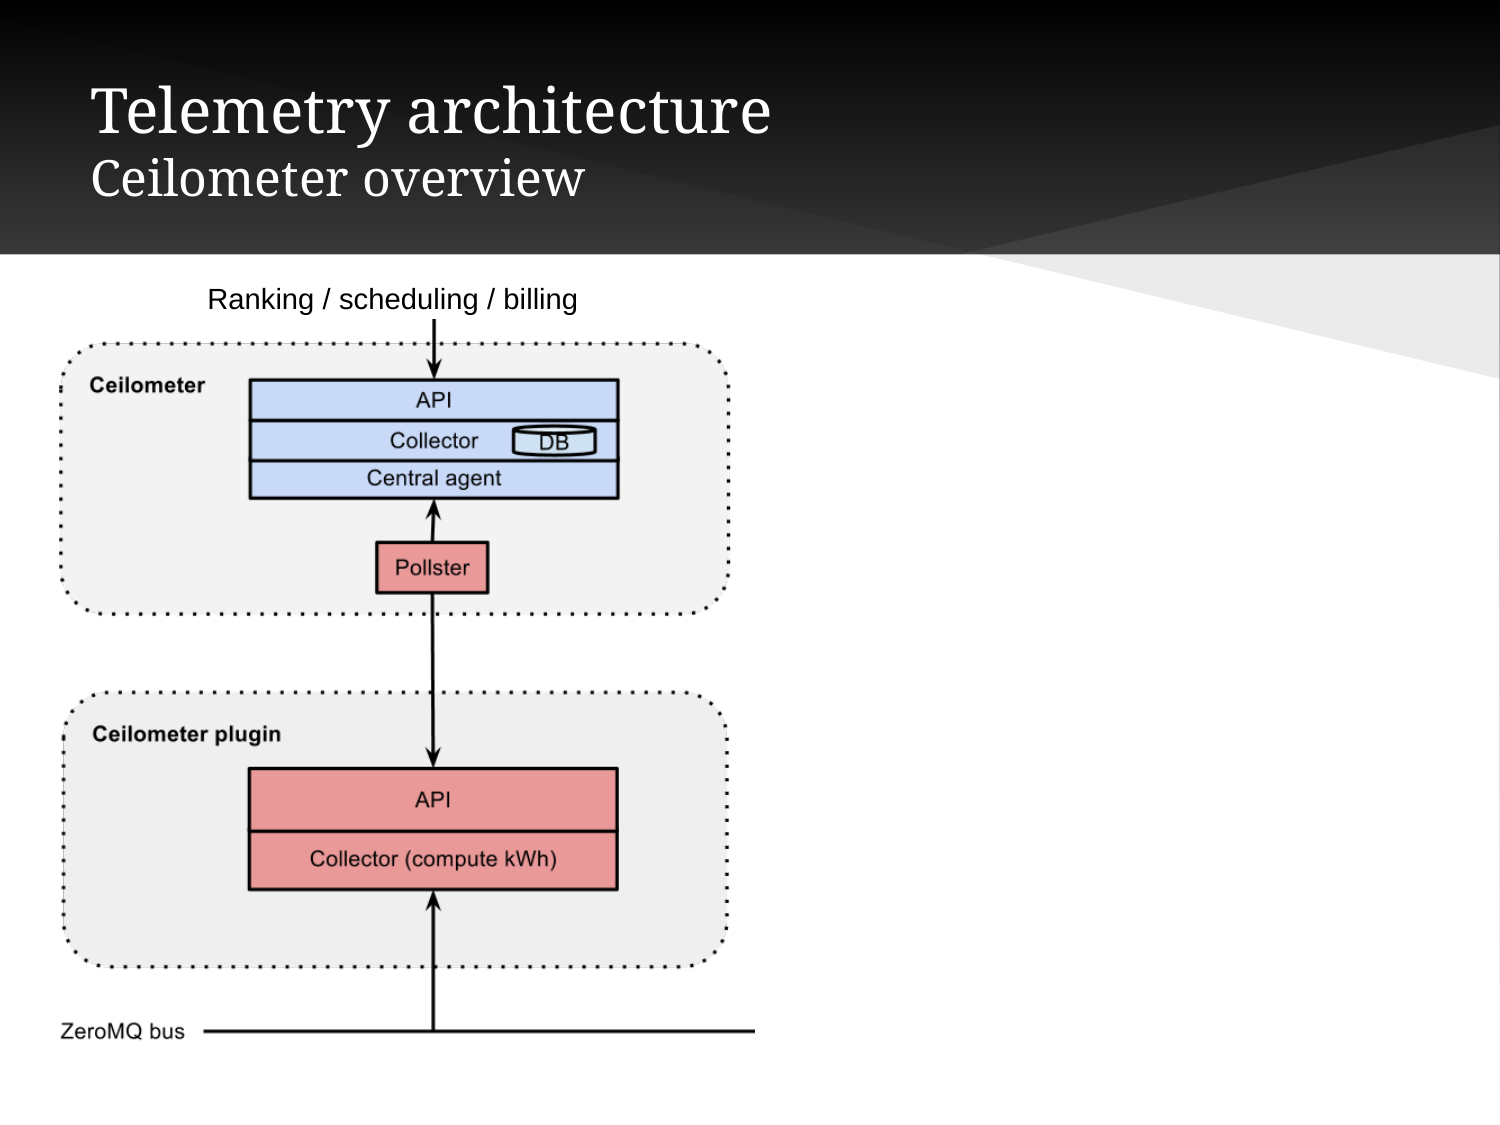

# Telemetry architecture Ceilometer overview
Ranking / scheduling / billing